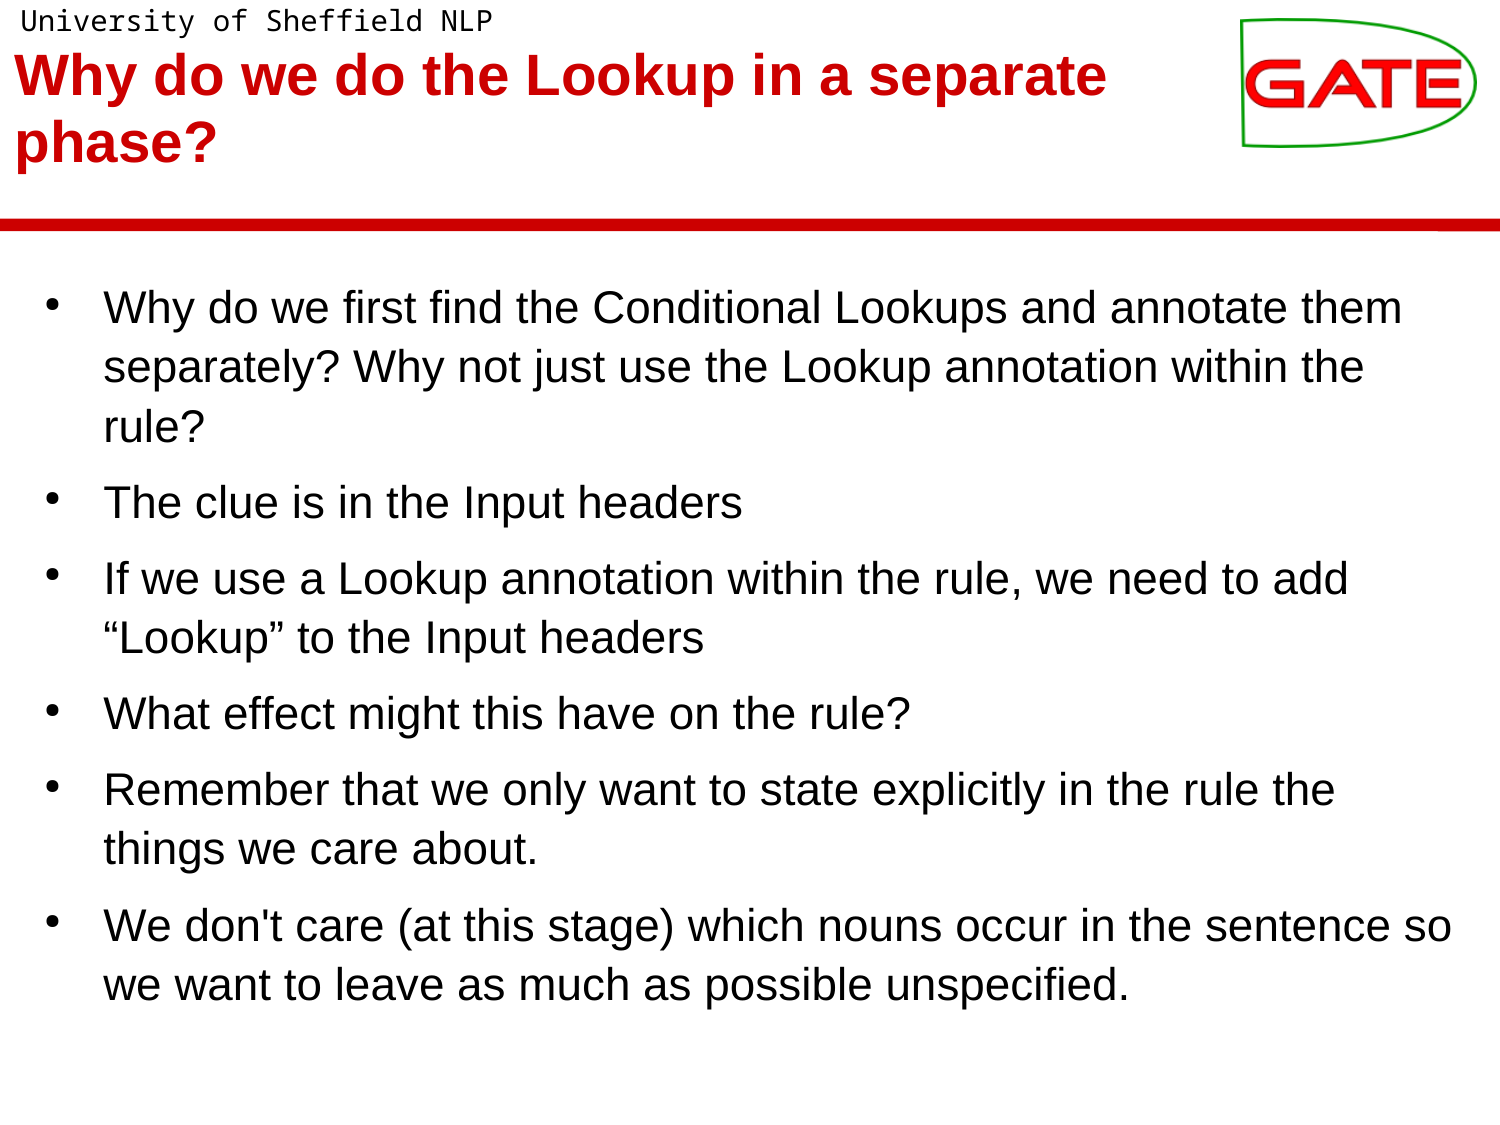

# Why do we do the Lookup in a separate phase?
Why do we first find the Conditional Lookups and annotate them separately? Why not just use the Lookup annotation within the rule?
The clue is in the Input headers
If we use a Lookup annotation within the rule, we need to add “Lookup” to the Input headers
What effect might this have on the rule?
Remember that we only want to state explicitly in the rule the things we care about.
We don't care (at this stage) which nouns occur in the sentence so we want to leave as much as possible unspecified.